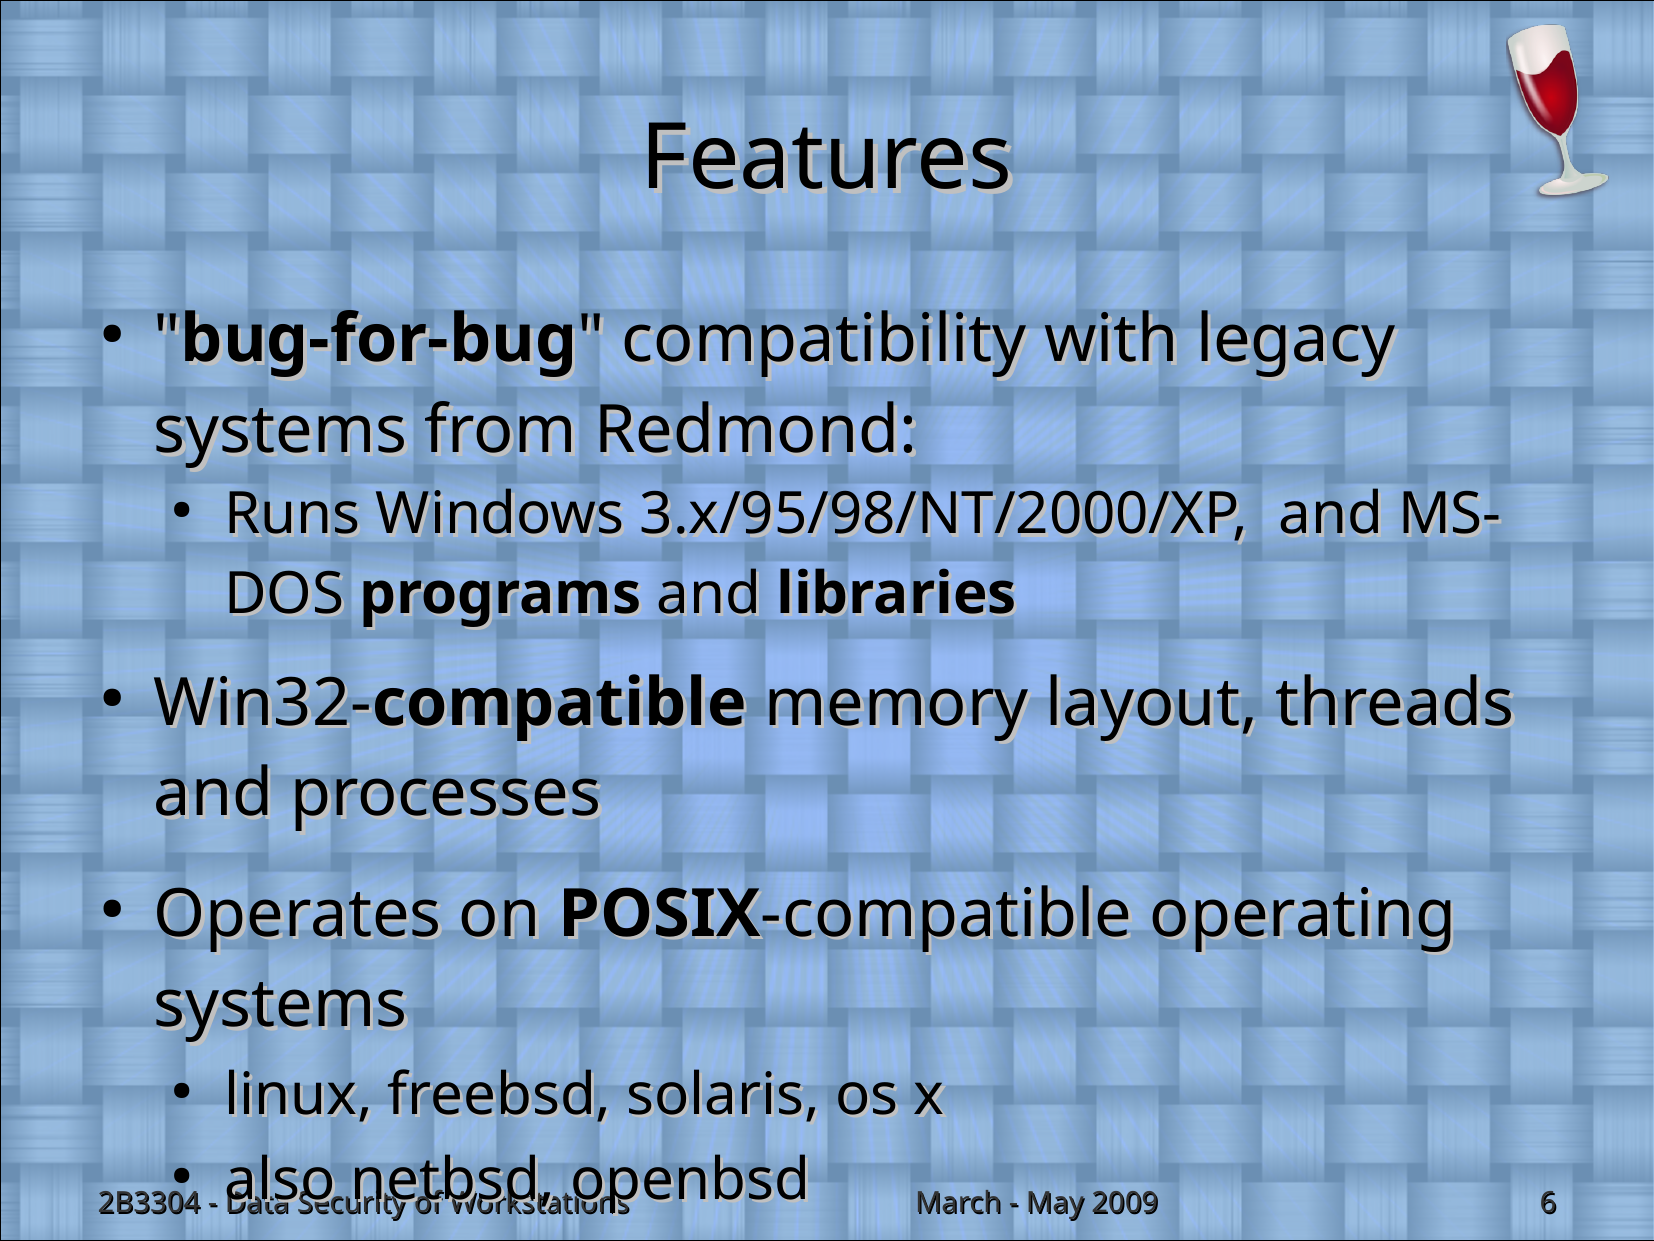

# Features
"bug-for-bug" compatibility with legacy systems from Redmond:
Runs Windows 3.x/95/98/NT/2000/XP, and MS-DOS programs and libraries
Win32-compatible memory layout, threads and processes
Operates on POSIX-compatible operating systems
linux, freebsd, solaris, os x
also netbsd, openbsd